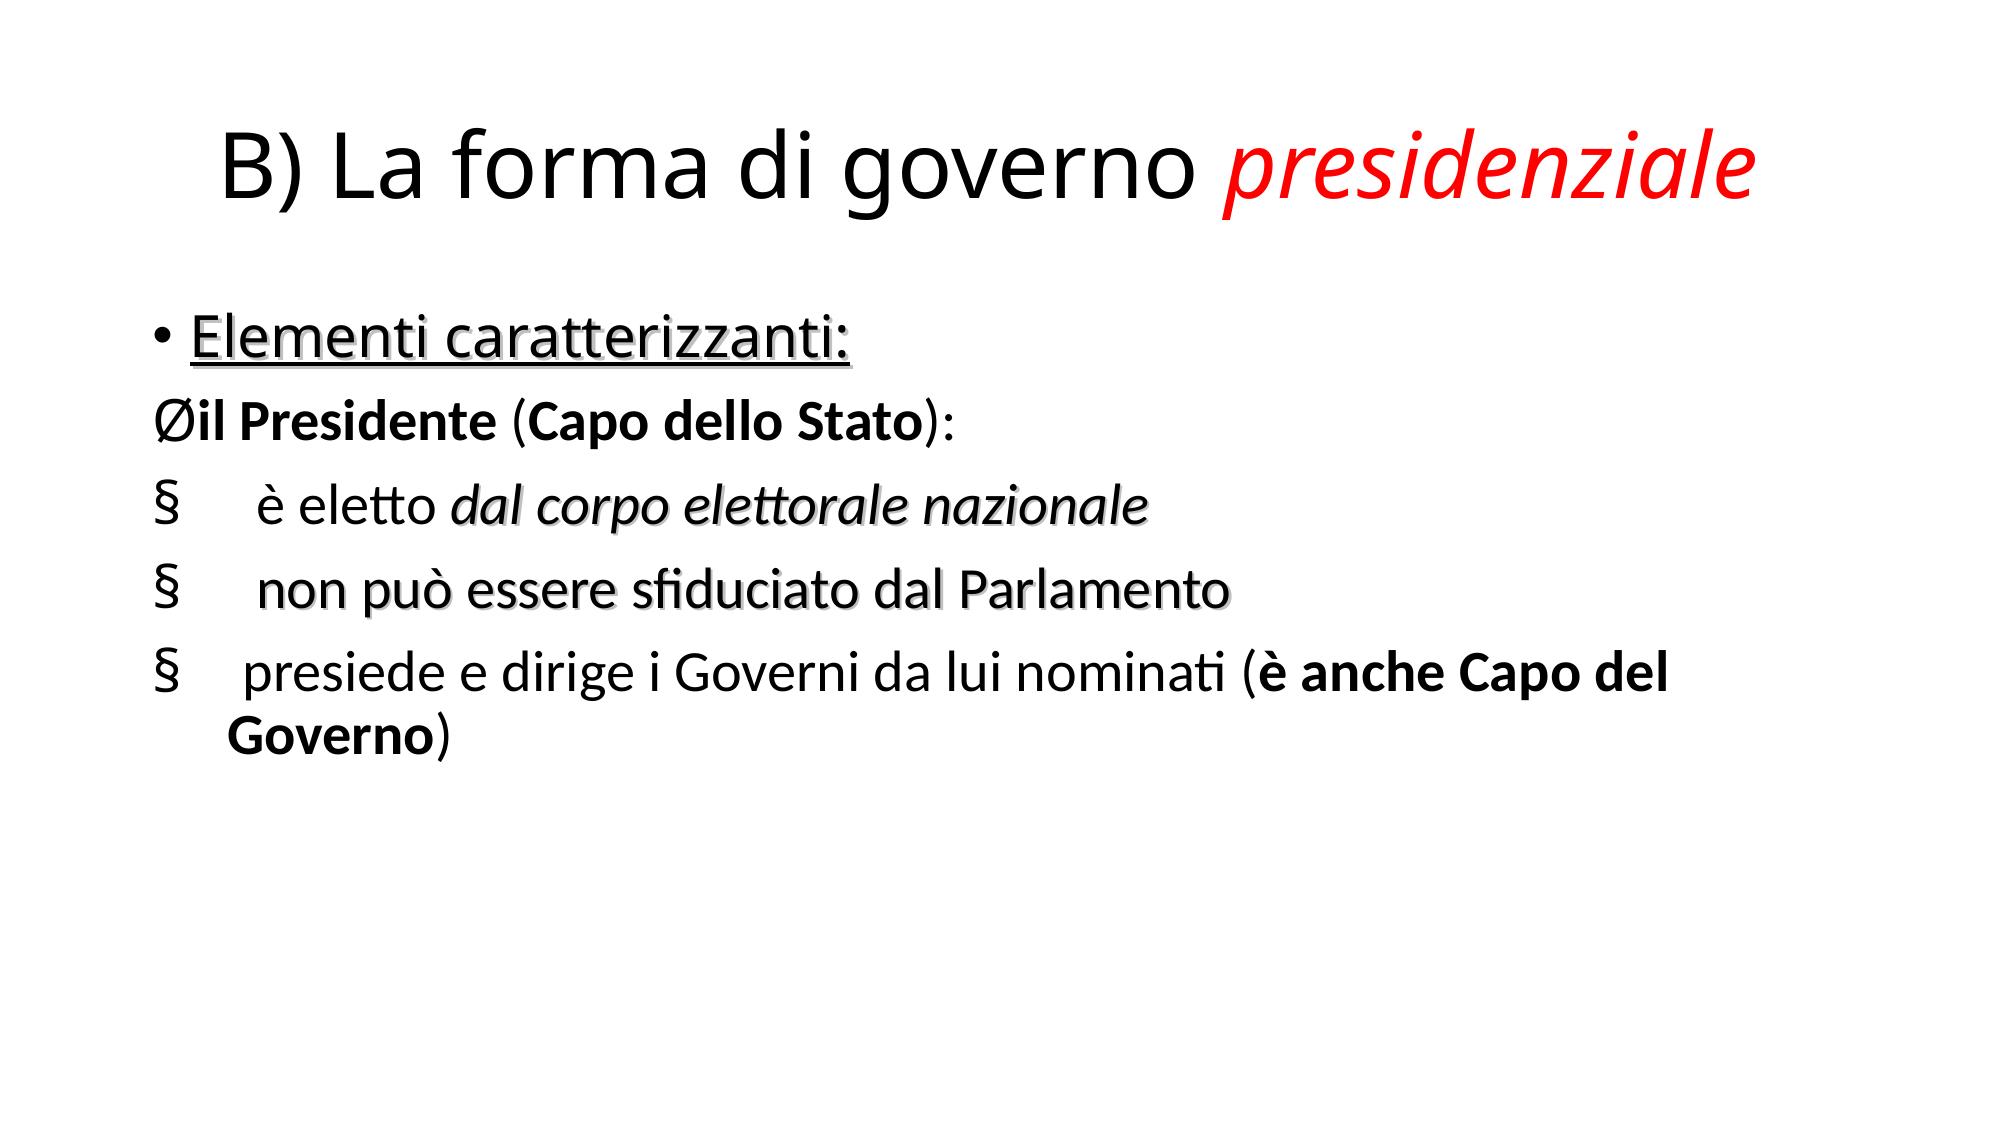

# B) La forma di governo presidenziale
Elementi caratterizzanti:
il Presidente (Capo dello Stato):
 è eletto dal corpo elettorale nazionale
 non può essere sfiduciato dal Parlamento
 presiede e dirige i Governi da lui nominati (è anche Capo del Governo)